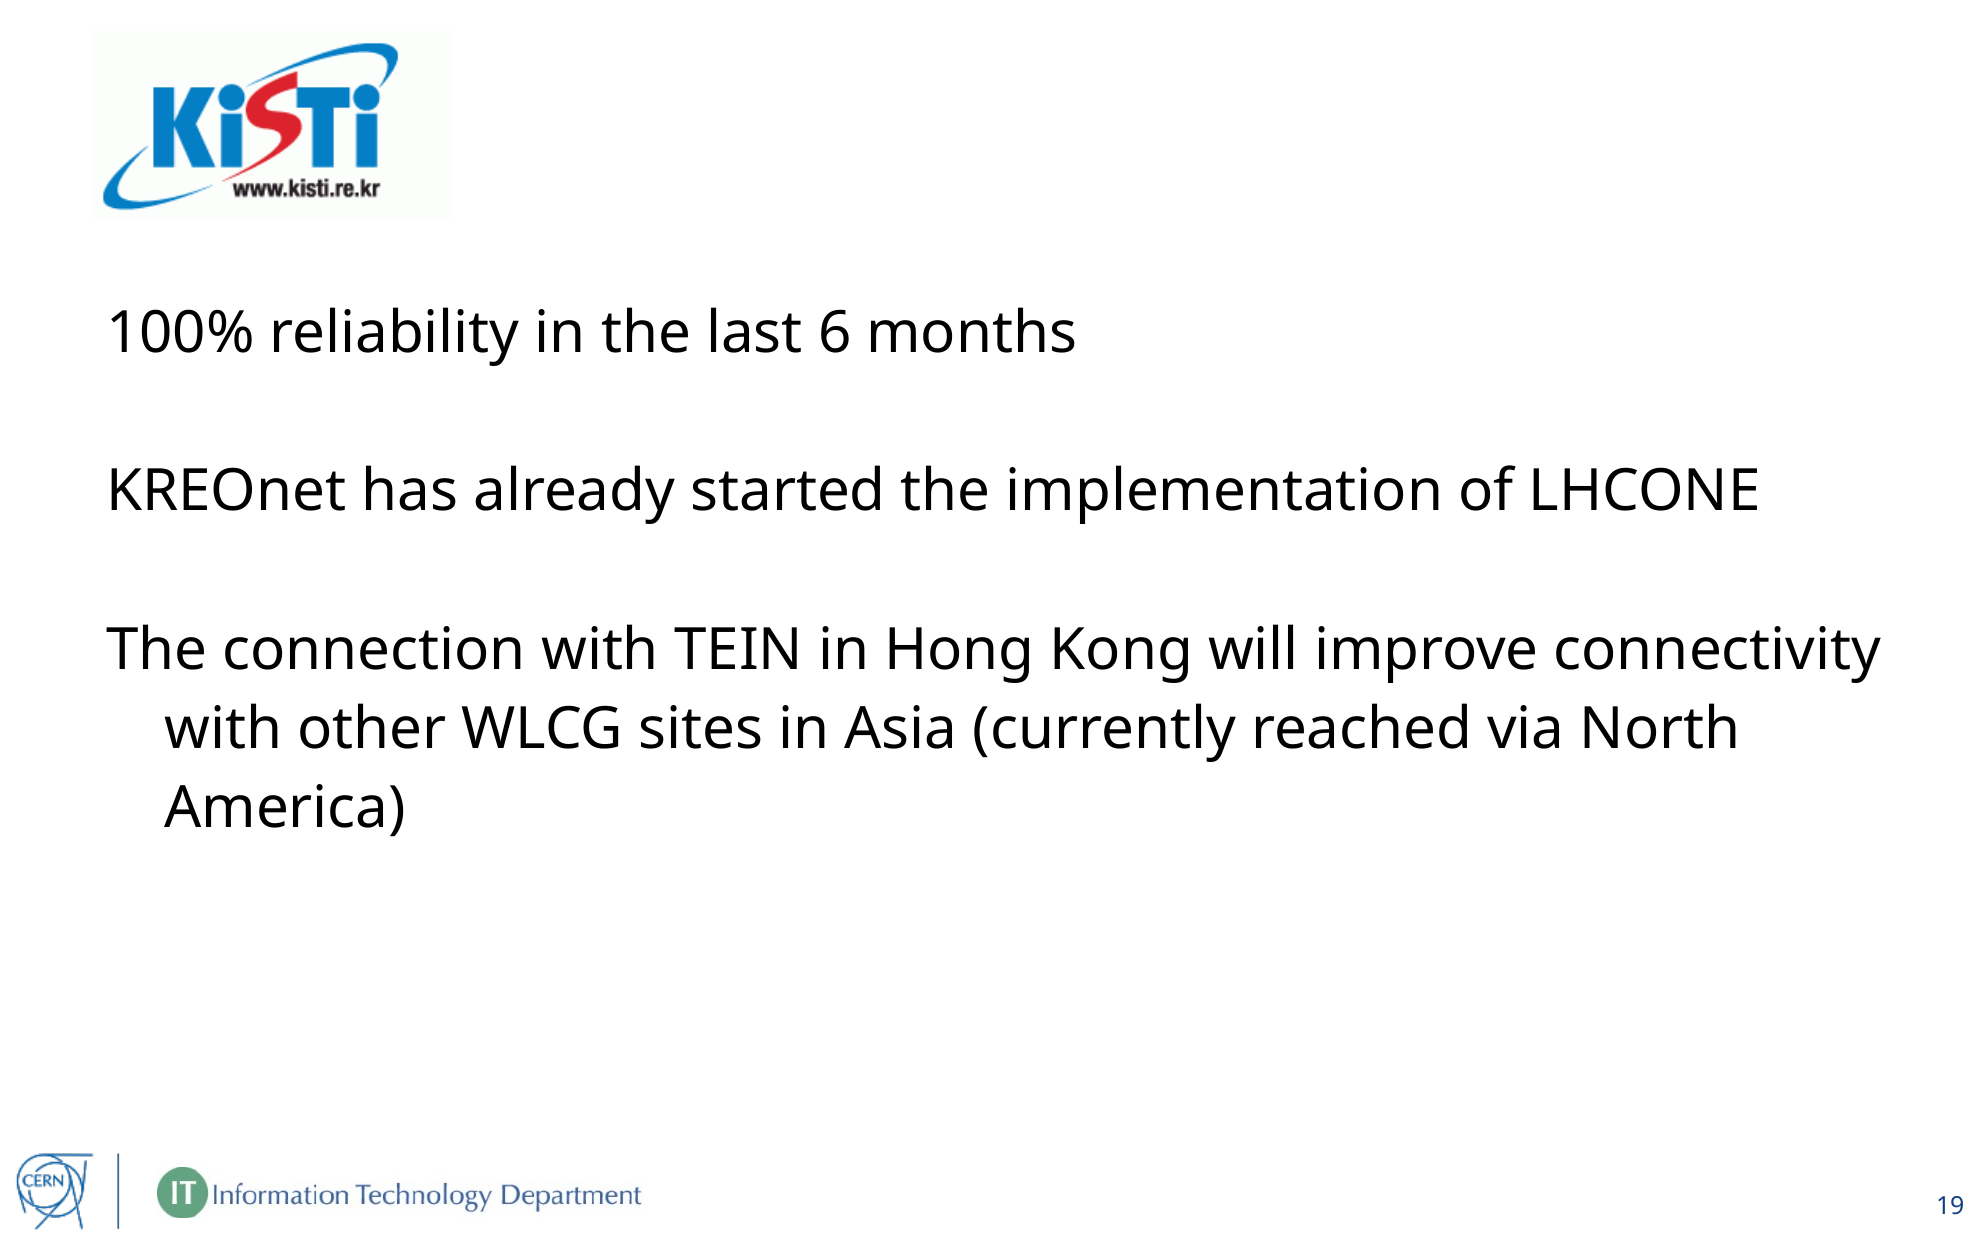

100% reliability in the last 6 months
KREOnet has already started the implementation of LHCONE
The connection with TEIN in Hong Kong will improve connectivity with other WLCG sites in Asia (currently reached via North America)